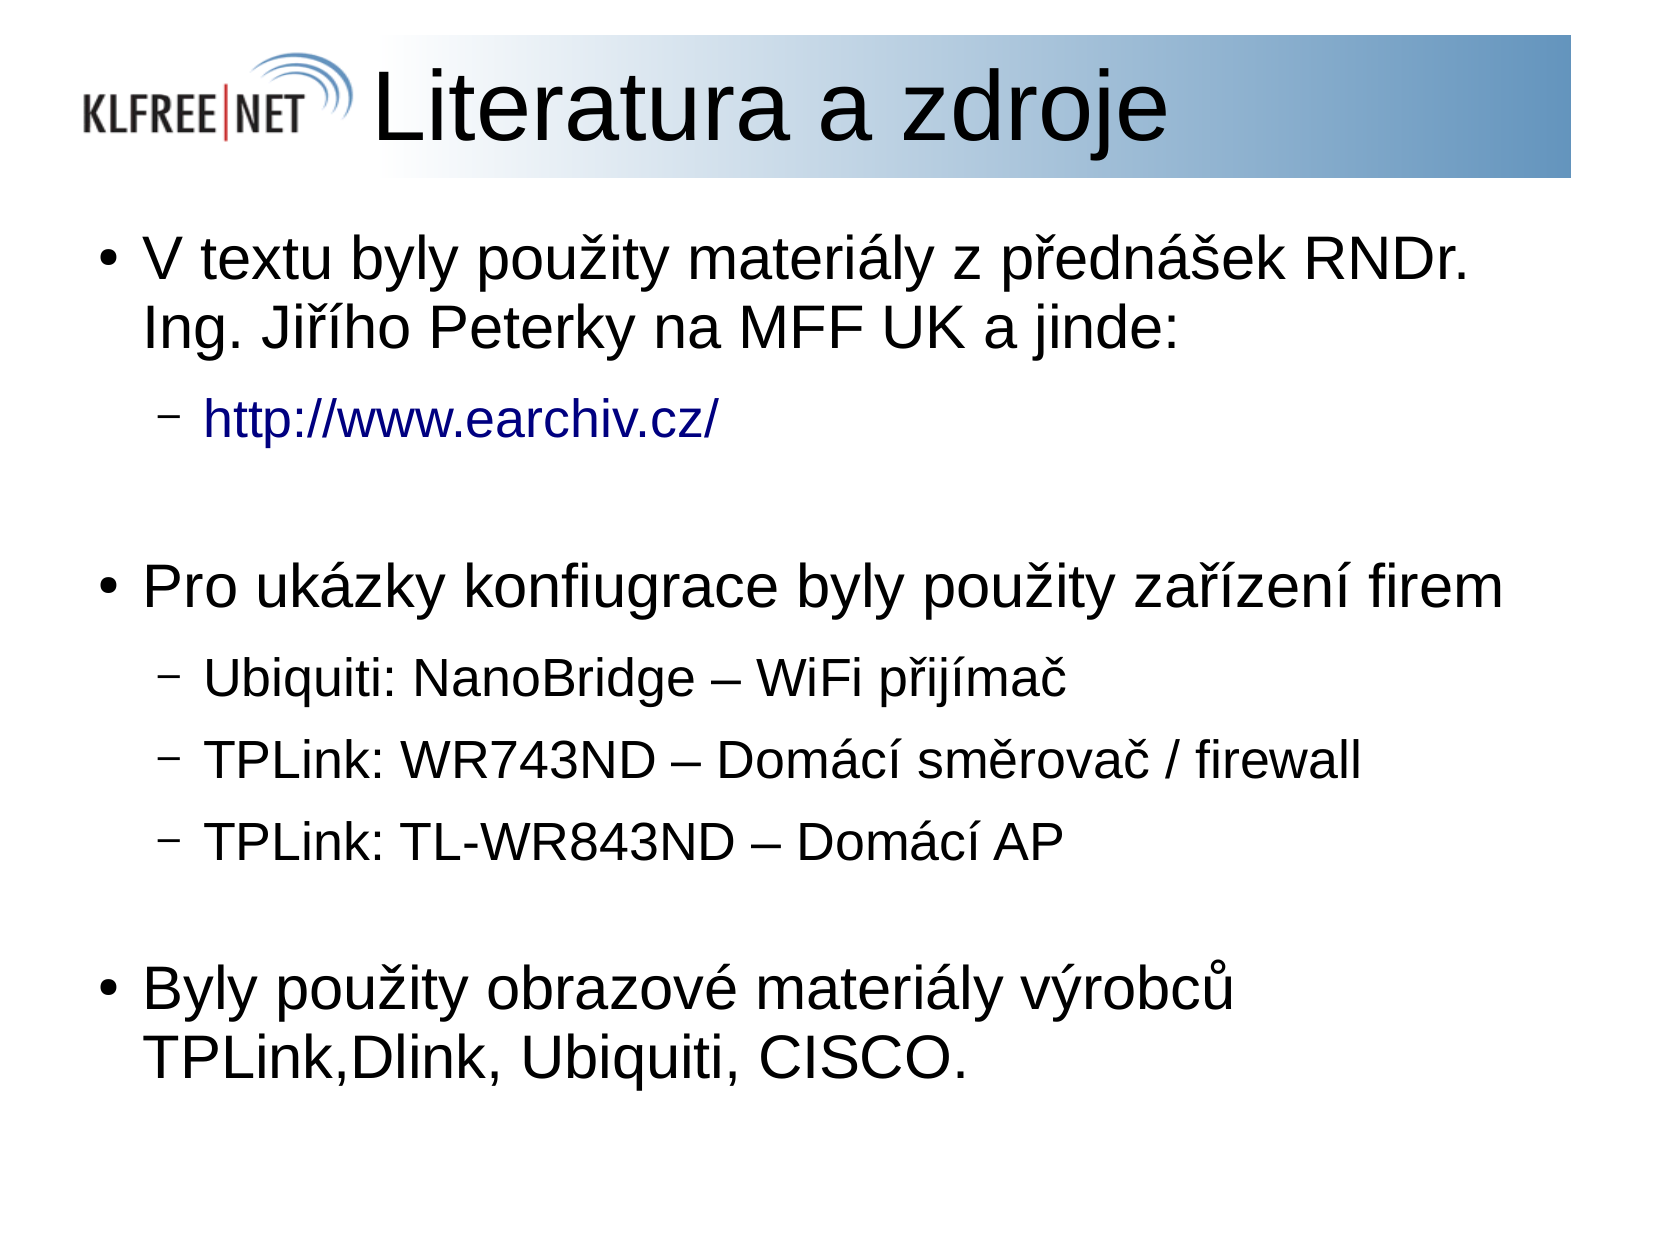

# Literatura a zdroje
V textu byly použity materiály z přednášek RNDr. Ing. Jiřího Peterky na MFF UK a jinde:
http://www.earchiv.cz/
Pro ukázky konfiugrace byly použity zařízení firem
Ubiquiti: NanoBridge – WiFi přijímač
TPLink: WR743ND – Domácí směrovač / firewall
TPLink: TL-WR843ND – Domácí AP
Byly použity obrazové materiály výrobců TPLink,Dlink, Ubiquiti, CISCO.